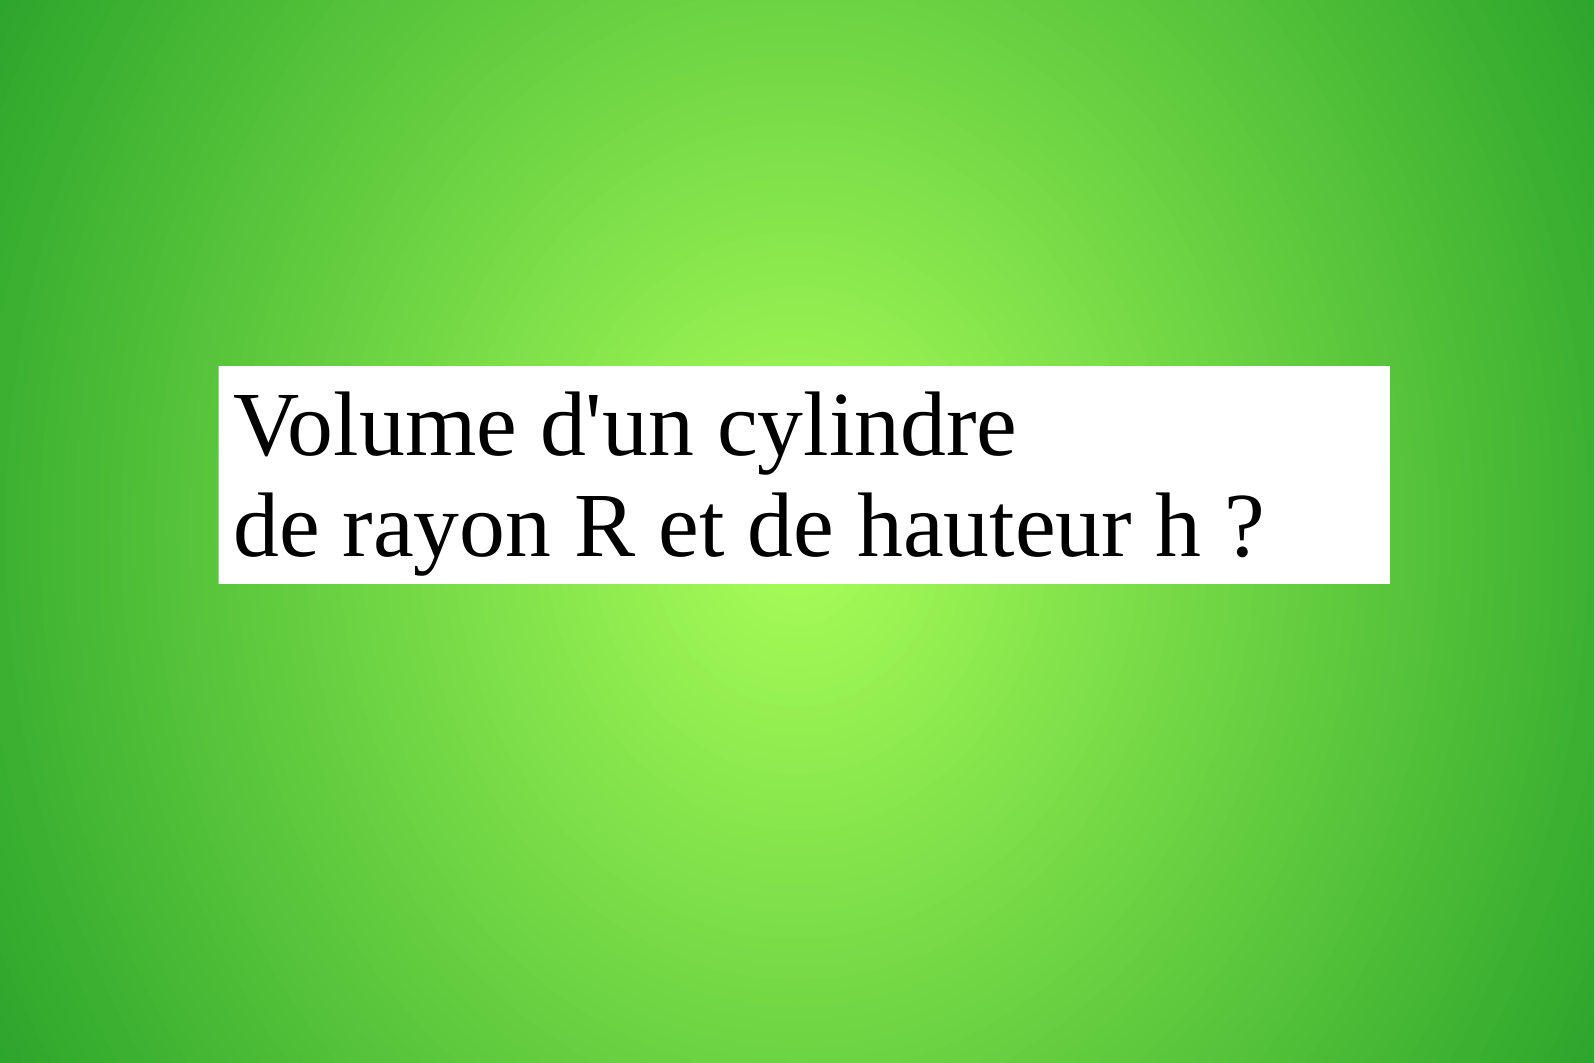

Volume d'un cylindre
de rayon R et de hauteur h ?